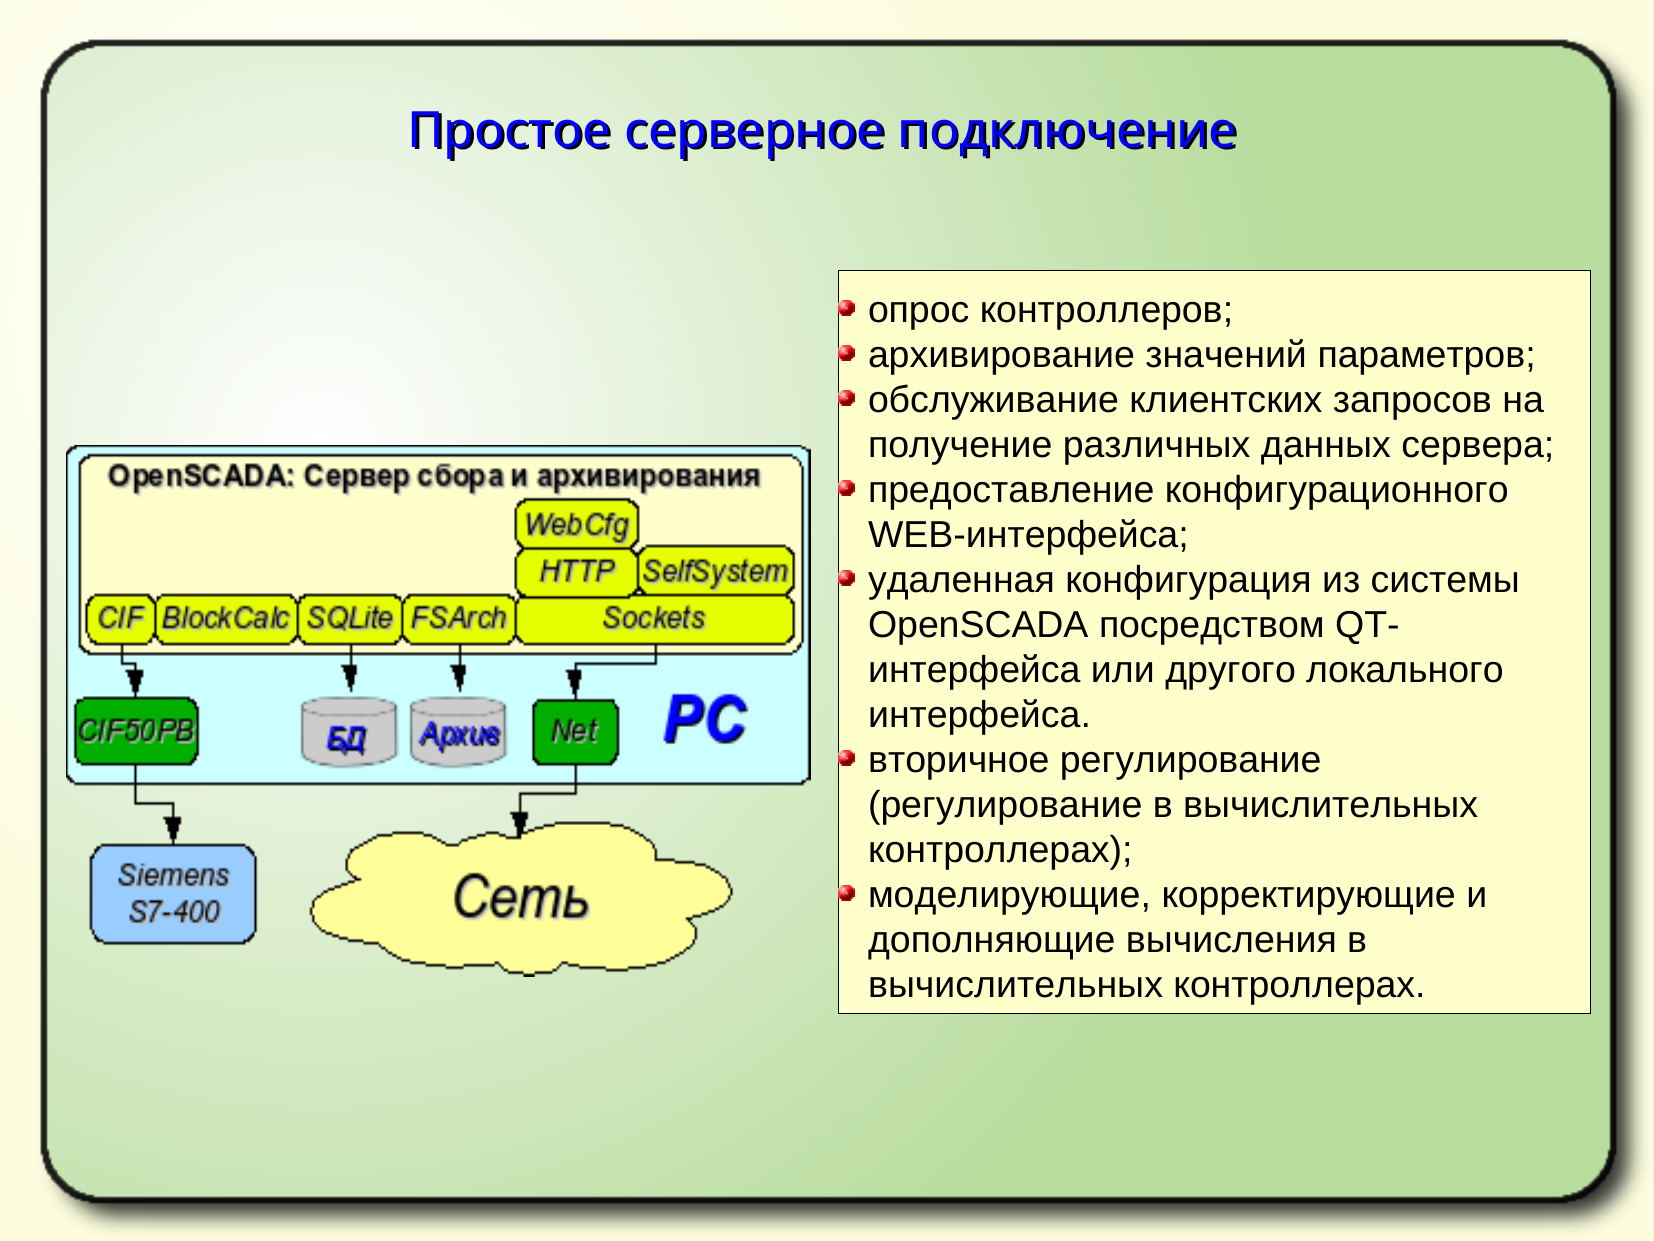

# Простое серверное подключение
опрос контроллеров;
архивирование значений параметров;
обслуживание клиентских запросов на получение различных данных сервера;
предоставление конфигурационного WEB-интерфейса;
удаленная конфигурация из системы OpenSCADA посредством QT-интерфейса или другого локального интерфейса.
вторичное регулирование (регулирование в вычислительных контроллерах);
моделирующие, корректирующие и дополняющие вычисления в вычислительных контроллерах.